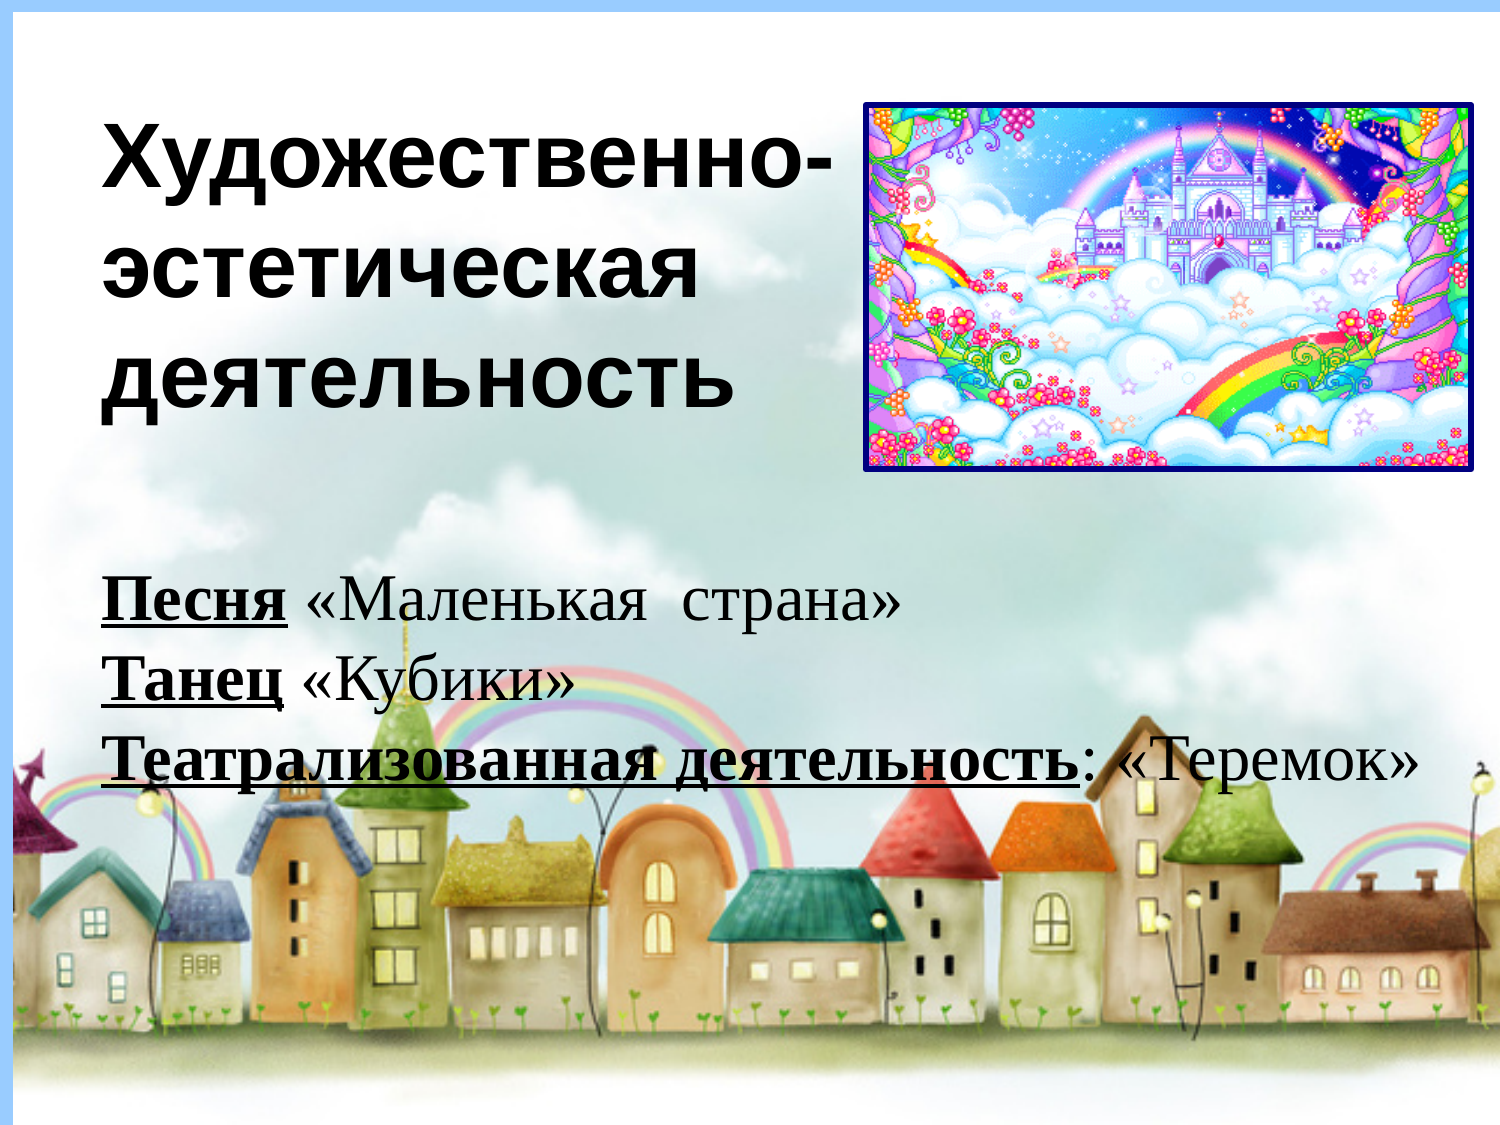

Художественно-
эстетическая
деятельность
Песня «Маленькая страна»
Танец «Кубики»
Театрализованная деятельность: «Теремок»